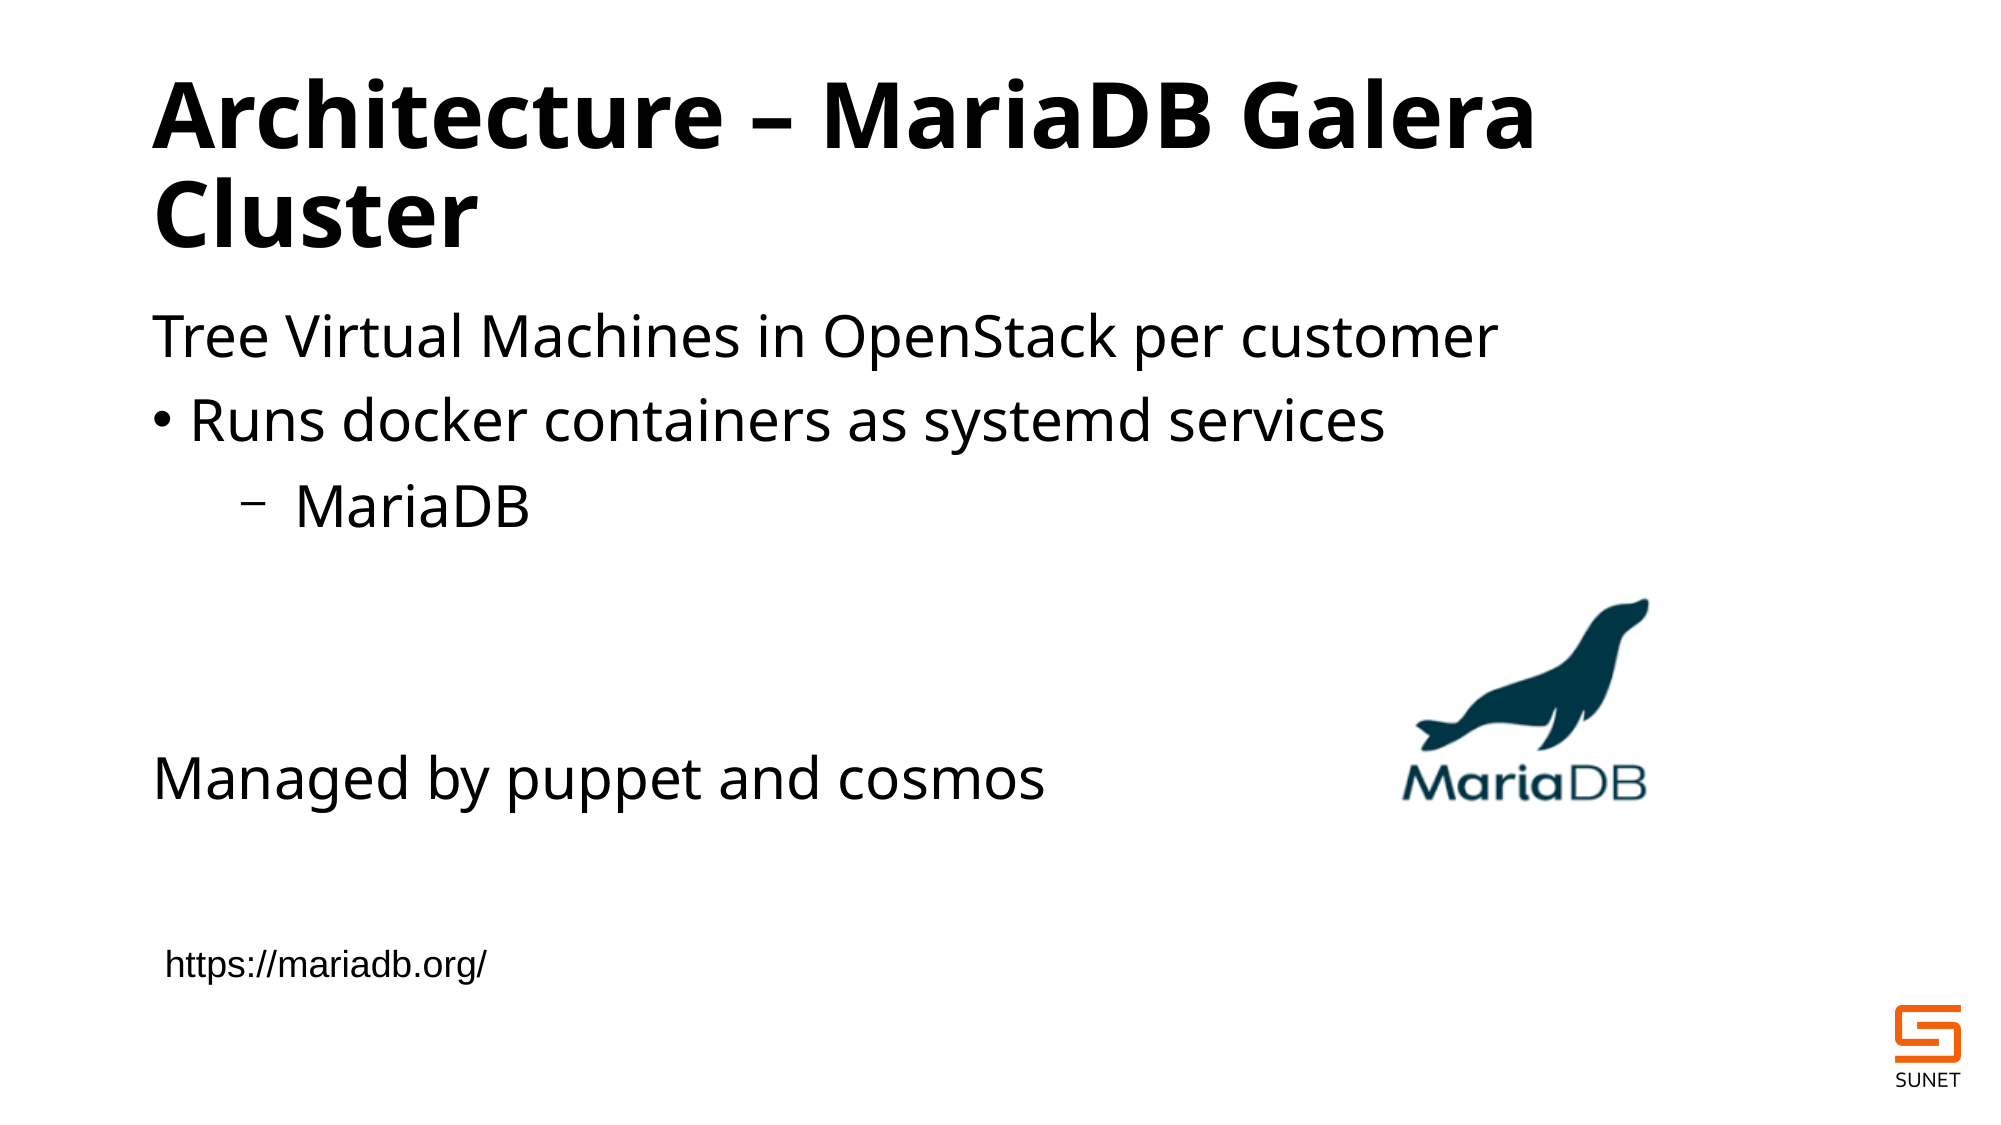

# Architecture – MariaDB Galera Cluster
Tree Virtual Machines in OpenStack per customer
Runs docker containers as systemd services
MariaDB
Managed by puppet and cosmos
https://mariadb.org/